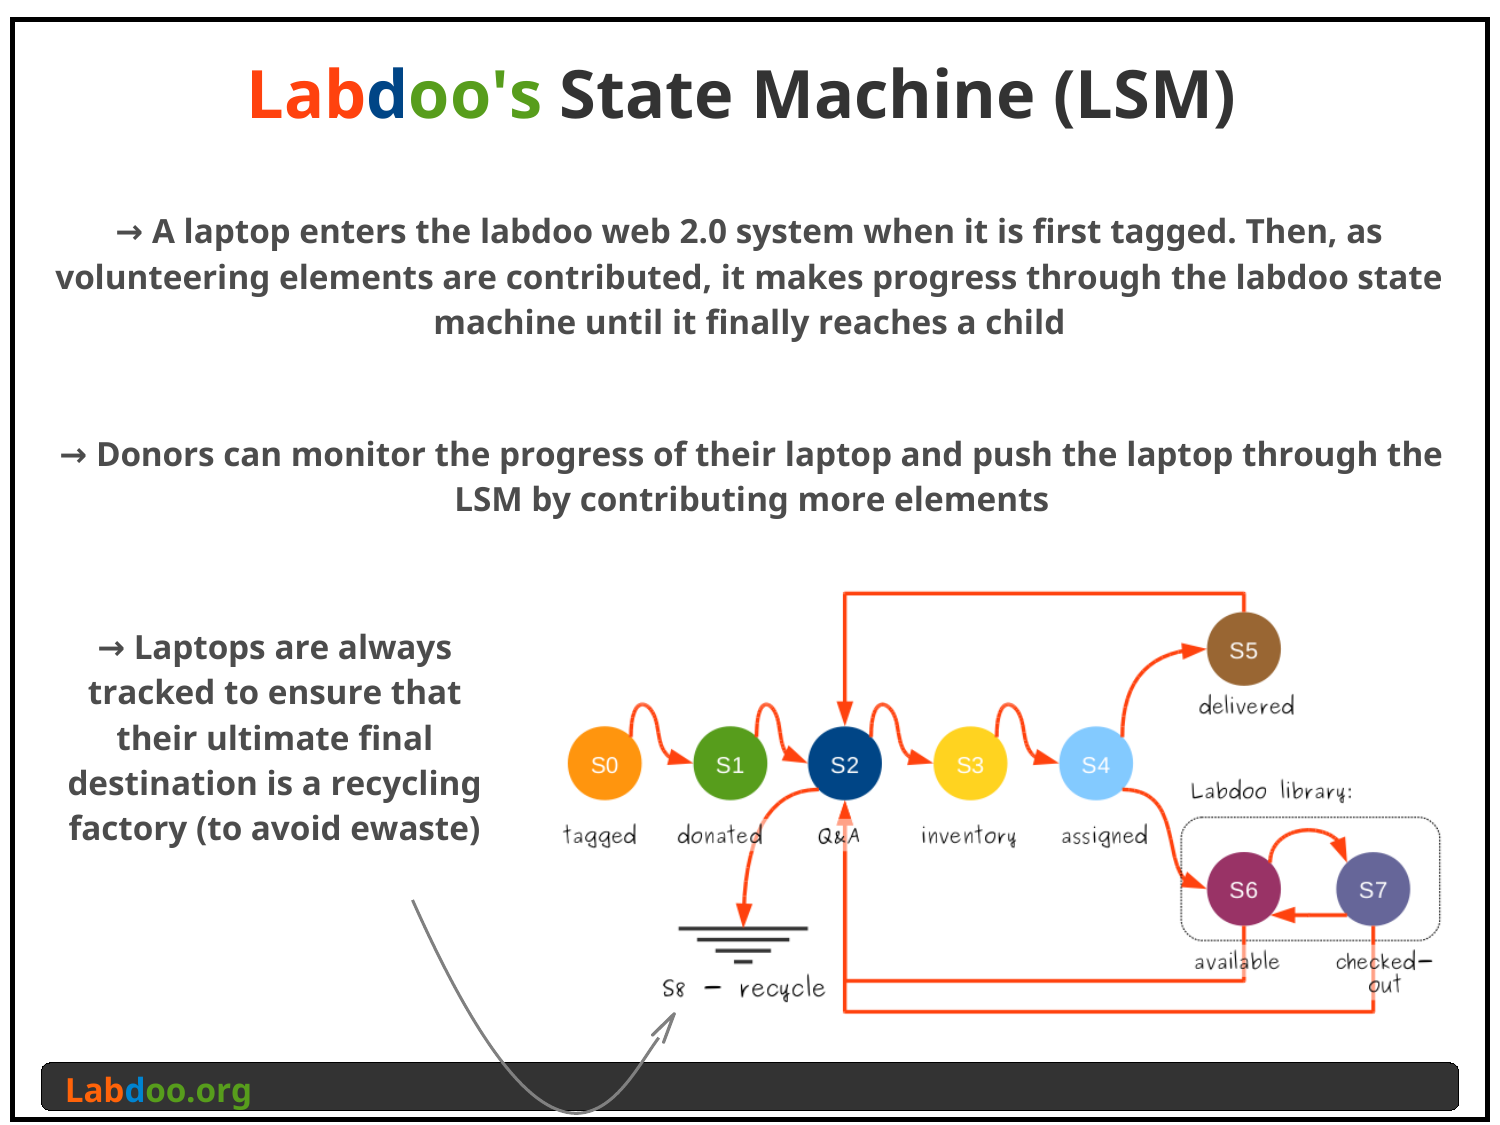

Labdoo's State Machine (LSM)
# → A laptop enters the labdoo web 2.0 system when it is first tagged. Then, as volunteering elements are contributed, it makes progress through the labdoo state machine until it finally reaches a child
→ Donors can monitor the progress of their laptop and push the laptop through the LSM by contributing more elements
→ Laptops are always tracked to ensure that their ultimate final destination is a recycling factory (to avoid ewaste)